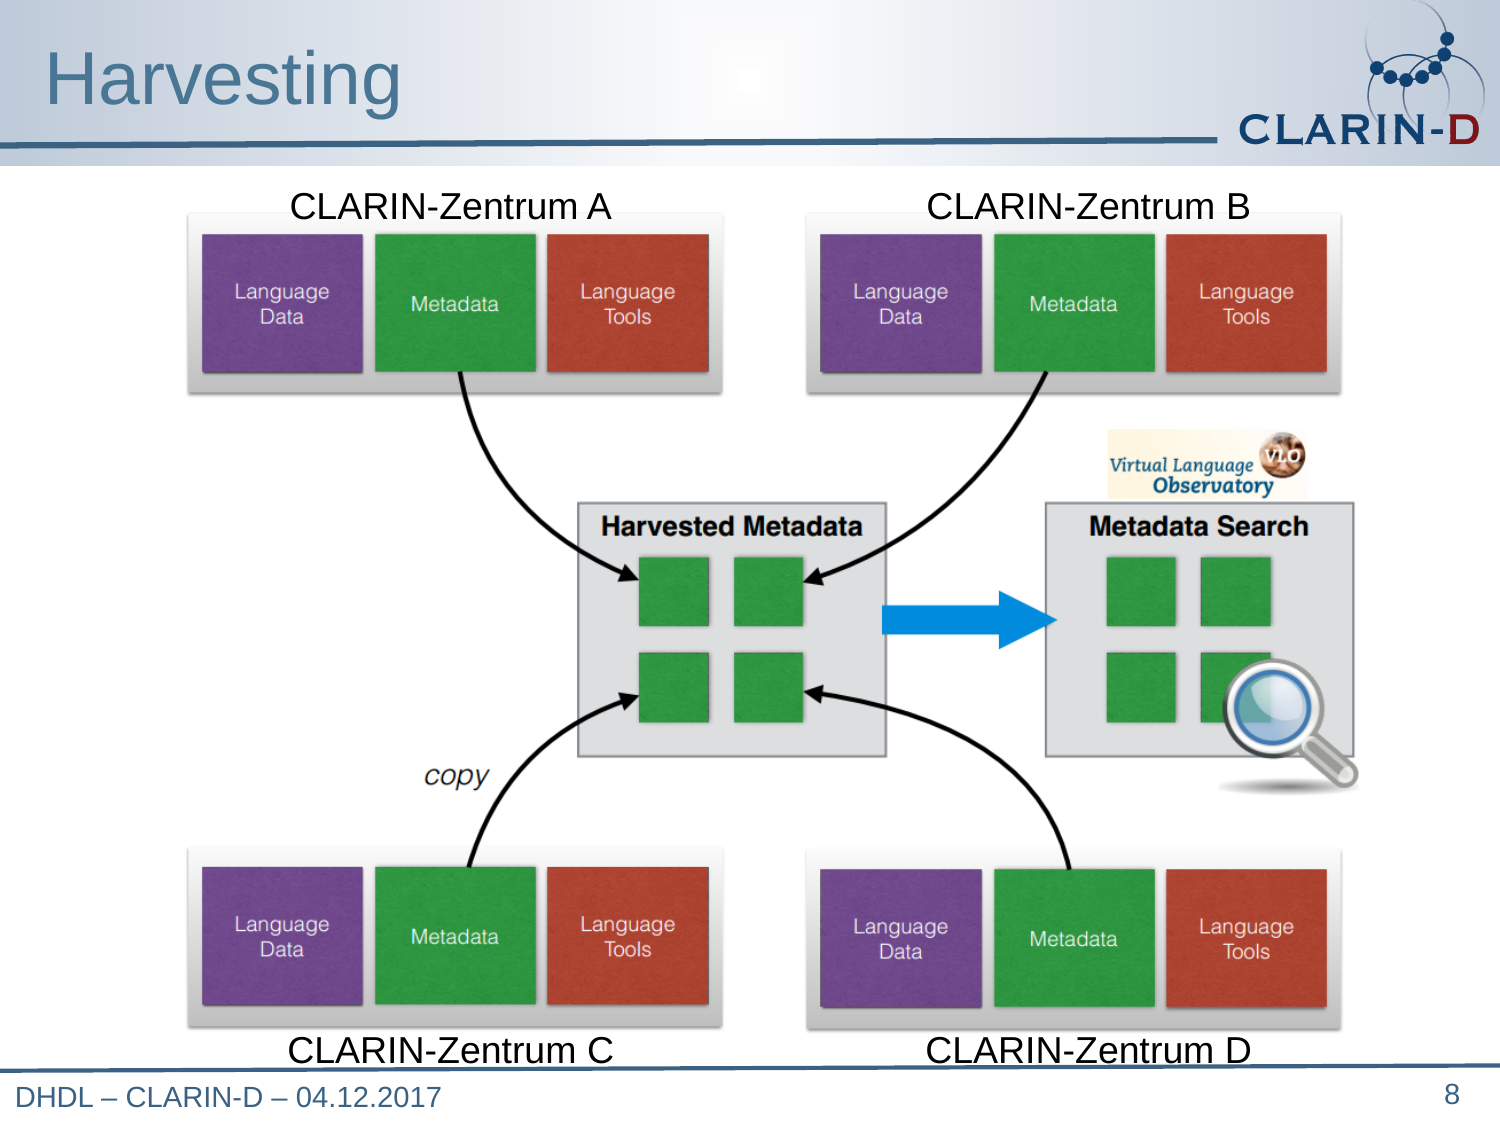

Harvesting
CLARIN-Zentrum A
CLARIN-Zentrum B
CLARIN-Zentrum C
CLARIN-Zentrum D